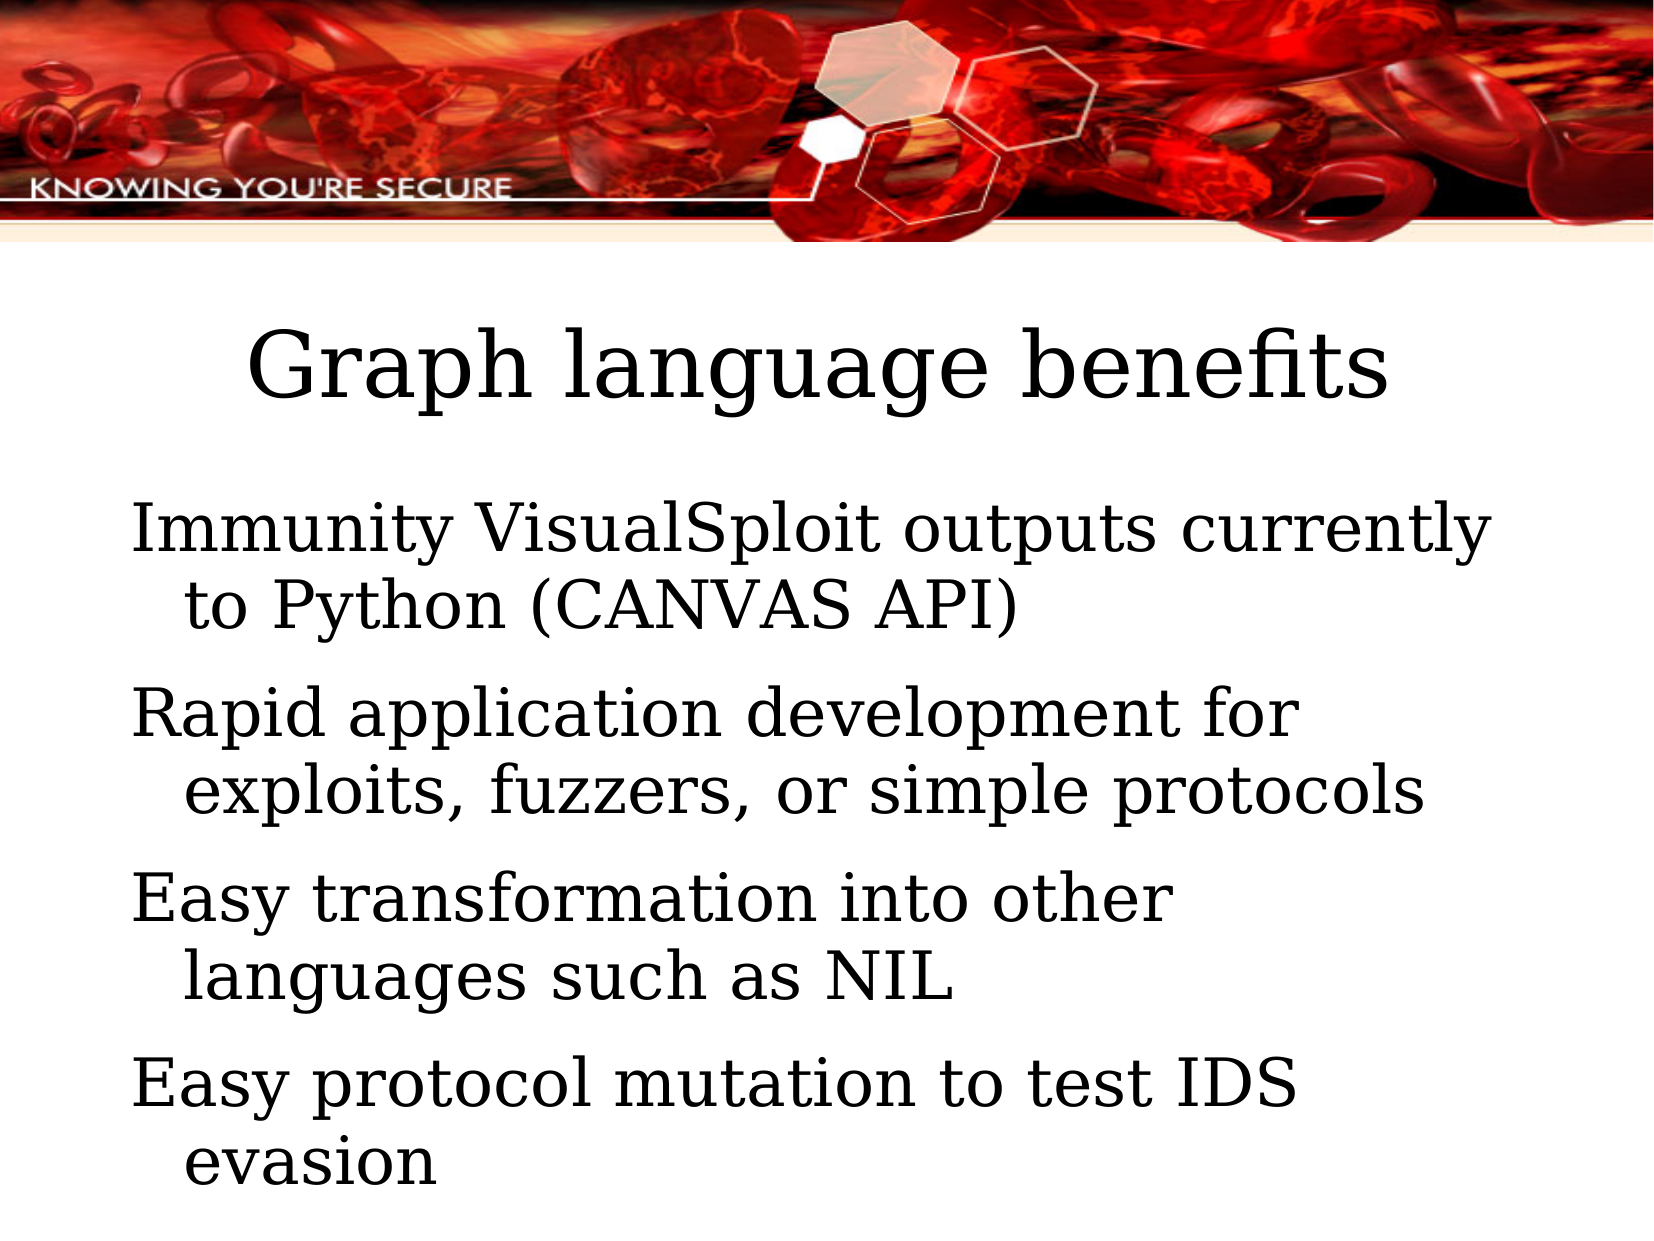

# Graph language benefits
Immunity VisualSploit outputs currently to Python (CANVAS API)
Rapid application development for exploits, fuzzers, or simple protocols
Easy transformation into other languages such as NIL
Easy protocol mutation to test IDS evasion